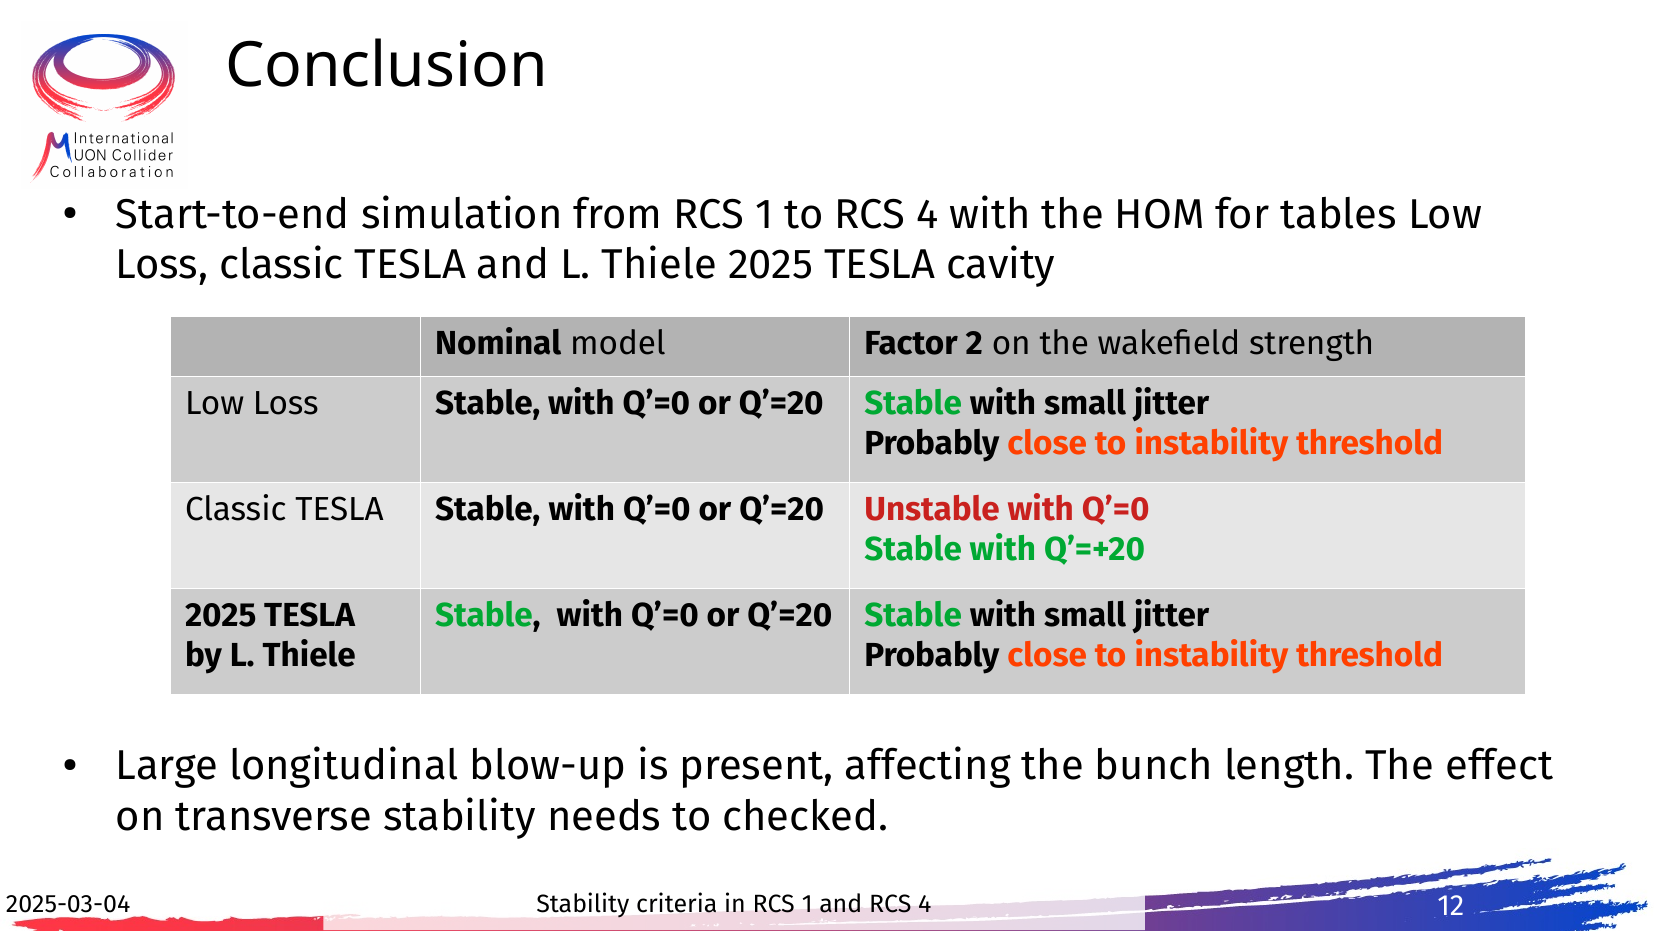

# Conclusion
Start-to-end simulation from RCS 1 to RCS 4 with the HOM for tables Low Loss, classic TESLA and L. Thiele 2025 TESLA cavity
| | Nominal model | Factor 2 on the wakefield strength |
| --- | --- | --- |
| Low Loss | Stable, with Q’=0 or Q’=20 | Stable with small jitter Probably close to instability threshold |
| Classic TESLA | Stable, with Q’=0 or Q’=20 | Unstable with Q’=0 Stable with Q’=+20 |
| 2025 TESLA by L. Thiele | Stable, with Q’=0 or Q’=20 | Stable with small jitter Probably close to instability threshold |
Large longitudinal blow-up is present, affecting the bunch length. The effect on transverse stability needs to checked.
2025-03-04
Stability criteria in RCS 1 and RCS 4
12